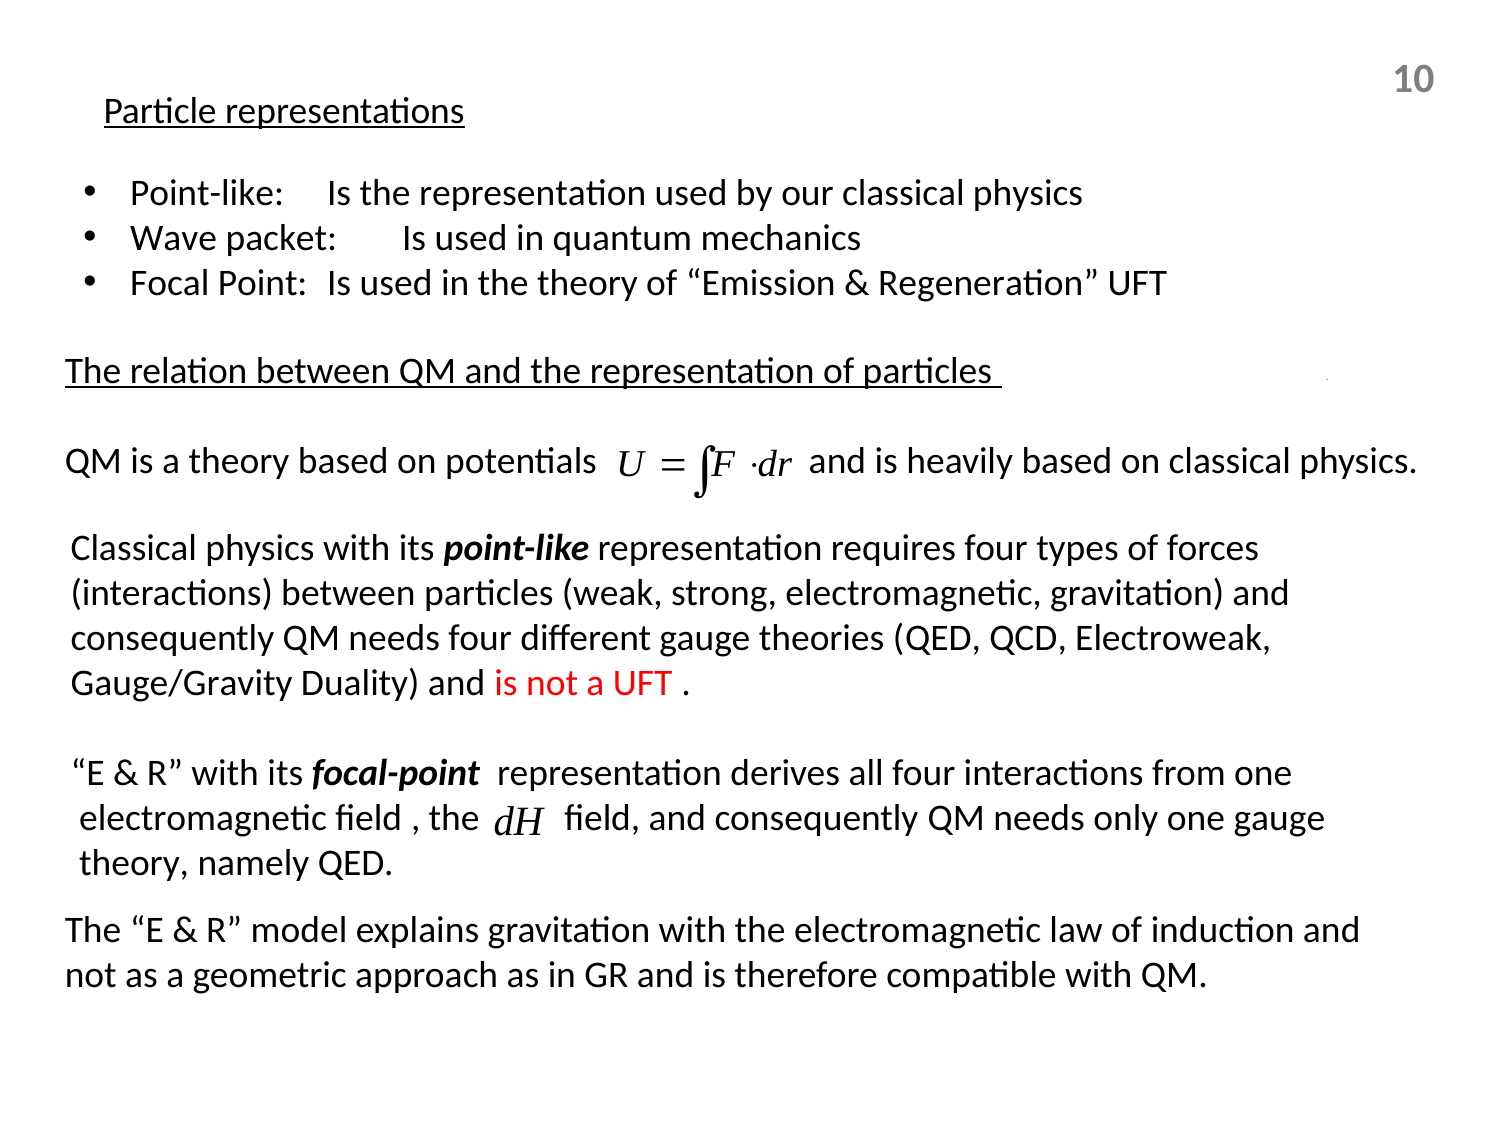

Particle representations
Point-like: 	Is the representation used by our classical physics
Wave packet: 	Is used in quantum mechanics
Focal Point: 	Is used in the theory of “Emission & Regeneration” UFT
The relation between QM and the representation of particles
QM is a theory based on potentials and is heavily based on classical physics.
Classical physics with its point-like representation requires four types of forces
(interactions) between particles (weak, strong, electromagnetic, gravitation) and
consequently QM needs four different gauge theories (QED, QCD, Electroweak,
Gauge/Gravity Duality) and is not a UFT .
“E & R” with its focal-point representation derives all four interactions from one
 electromagnetic field , the field, and consequently QM needs only one gauge
 theory, namely QED.
The “E & R” model explains gravitation with the electromagnetic law of induction and
not as a geometric approach as in GR and is therefore compatible with QM.